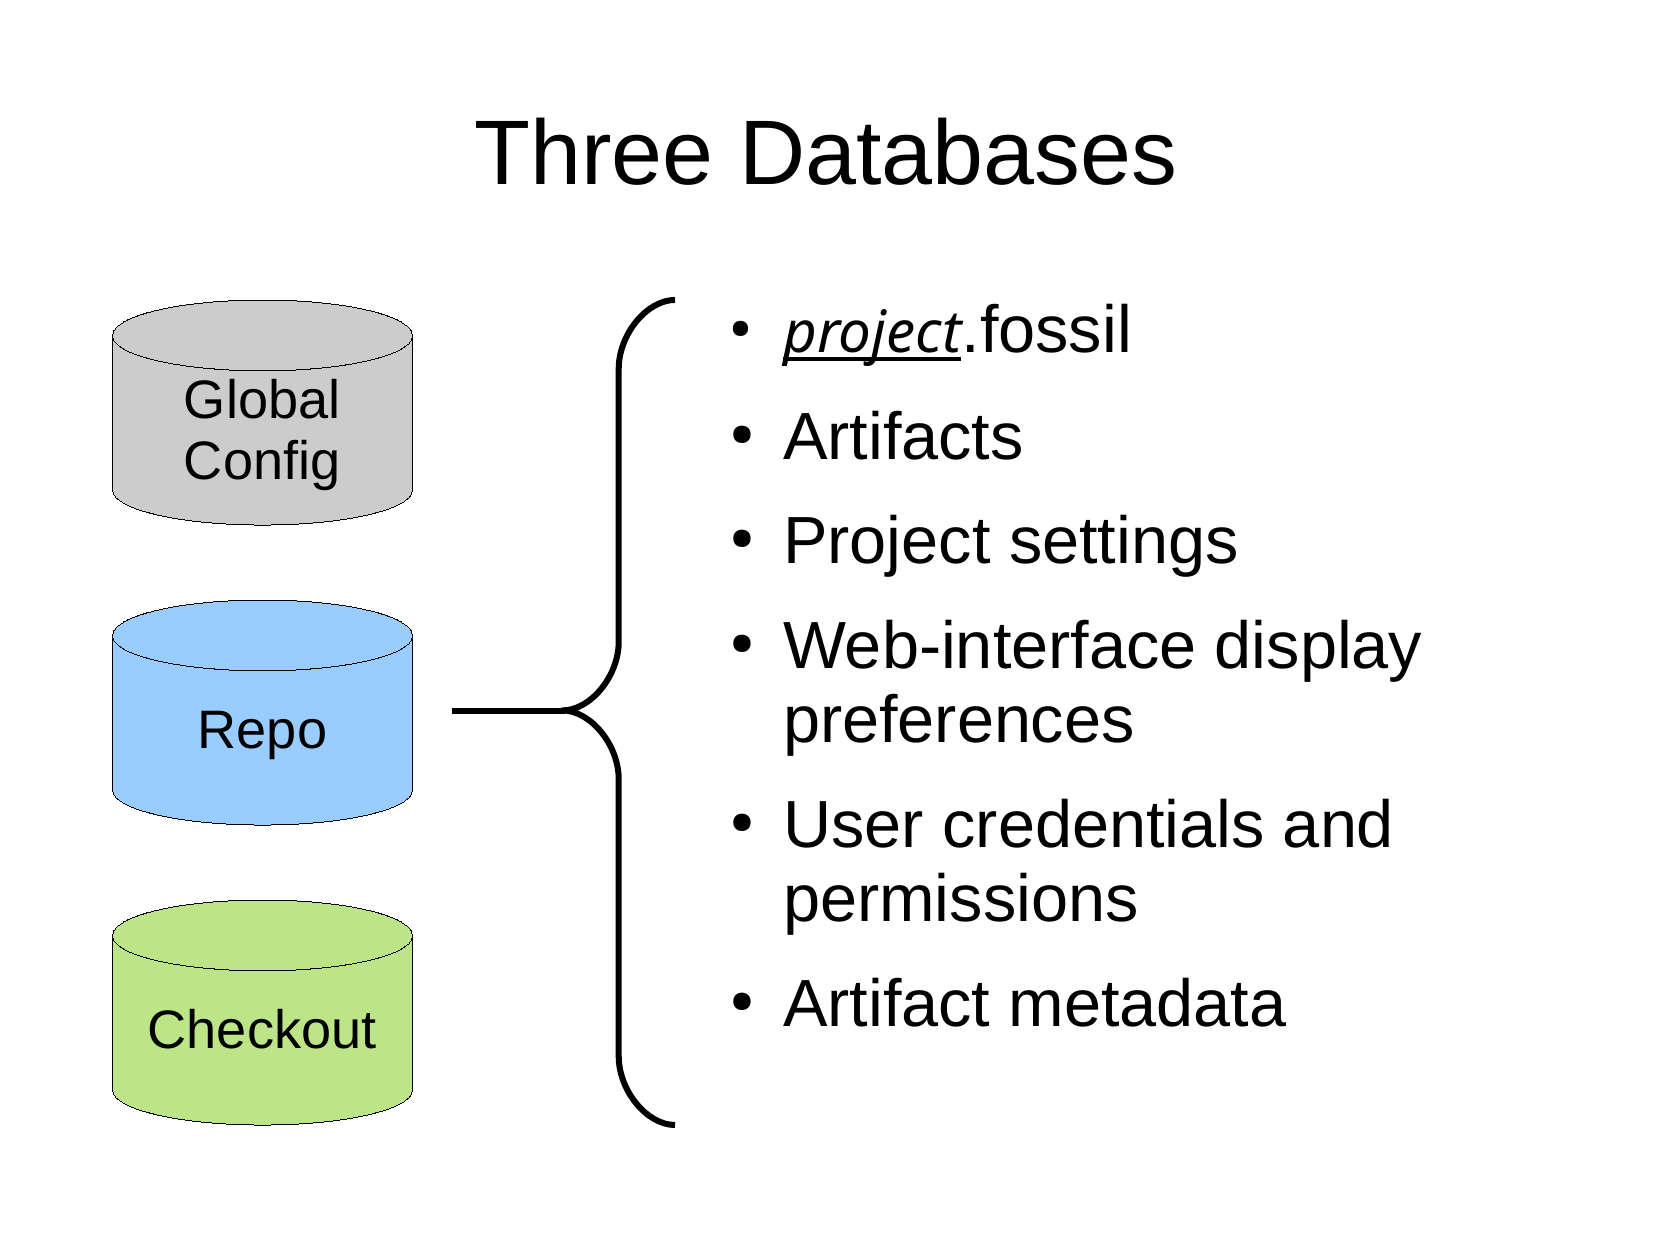

# Three Databases
project.fossil
Artifacts
Project settings
Web-interface display preferences
User credentials and permissions
Artifact metadata
Global
Config
Repo
Checkout